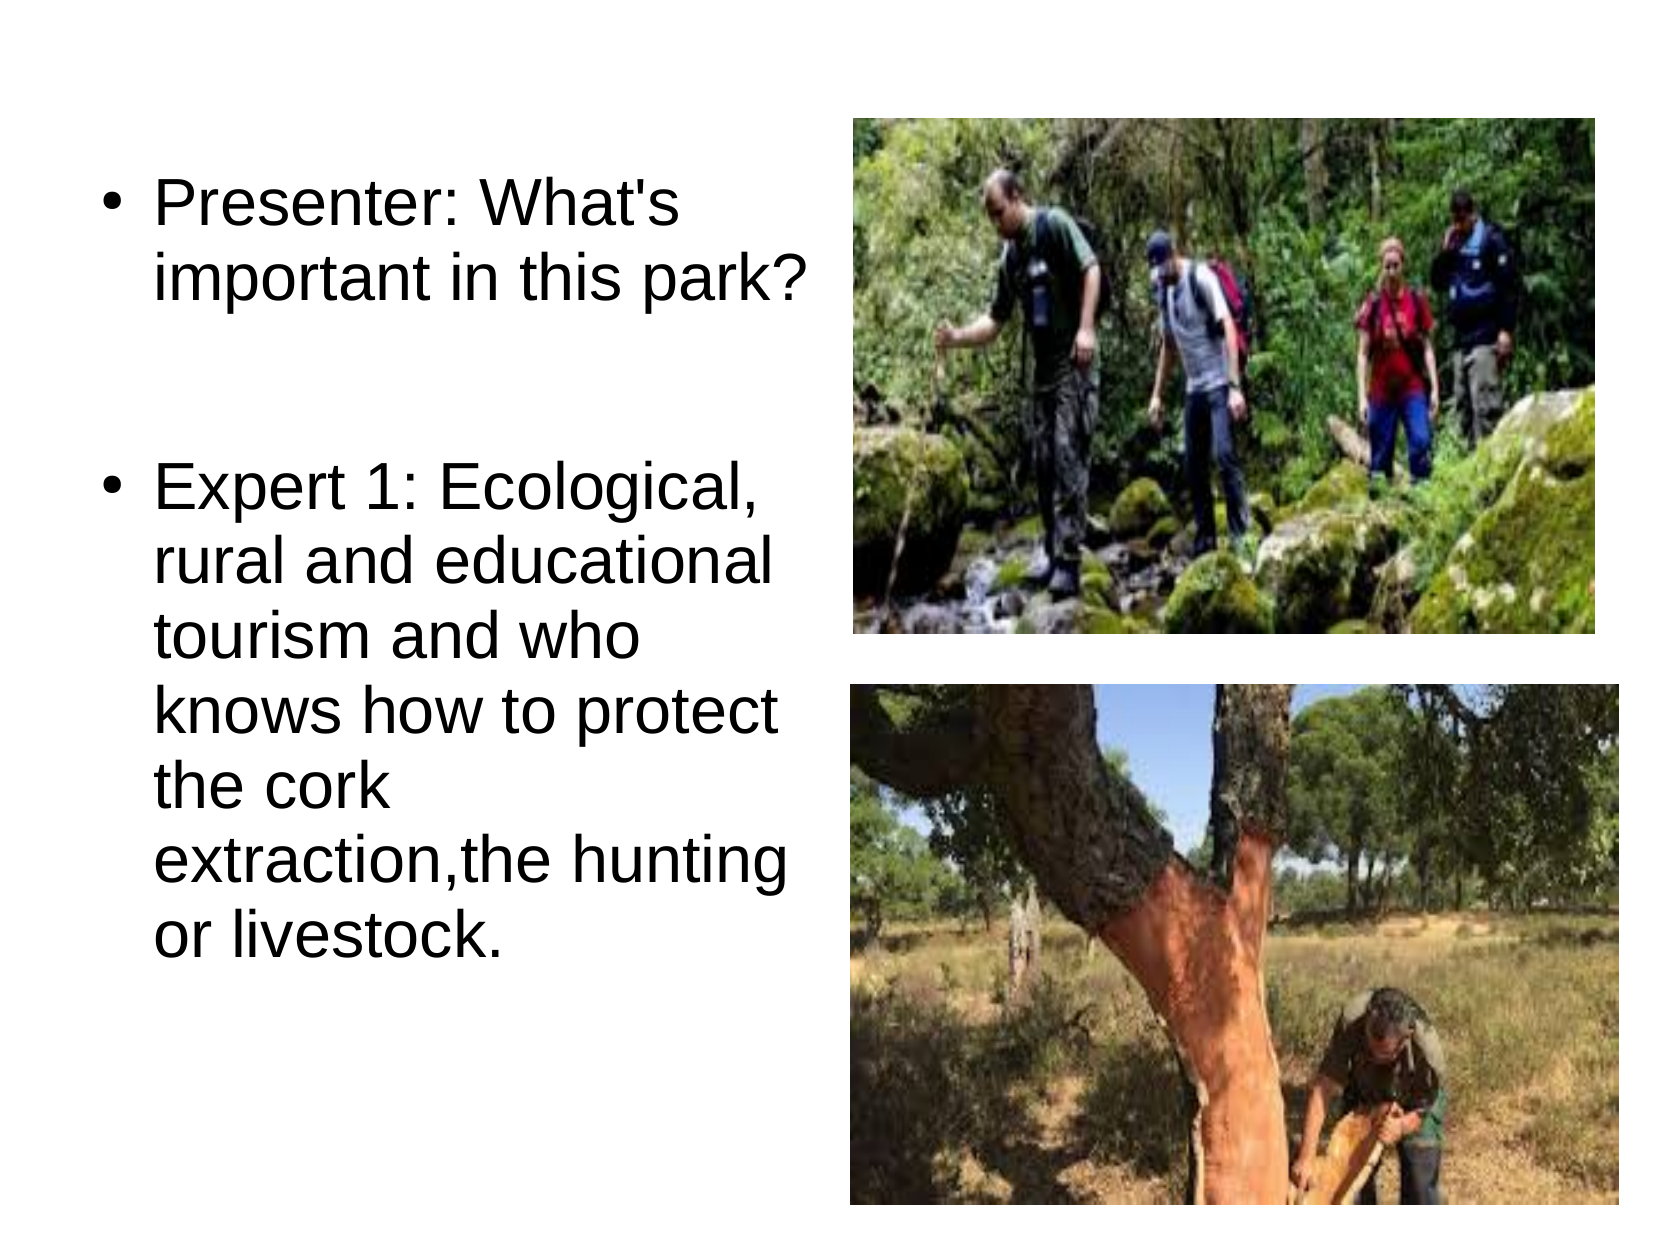

# Presenter: What's important in this park?
Expert 1: Ecological, rural and educational tourism and who knows how to protect the cork extraction,the hunting or livestock.